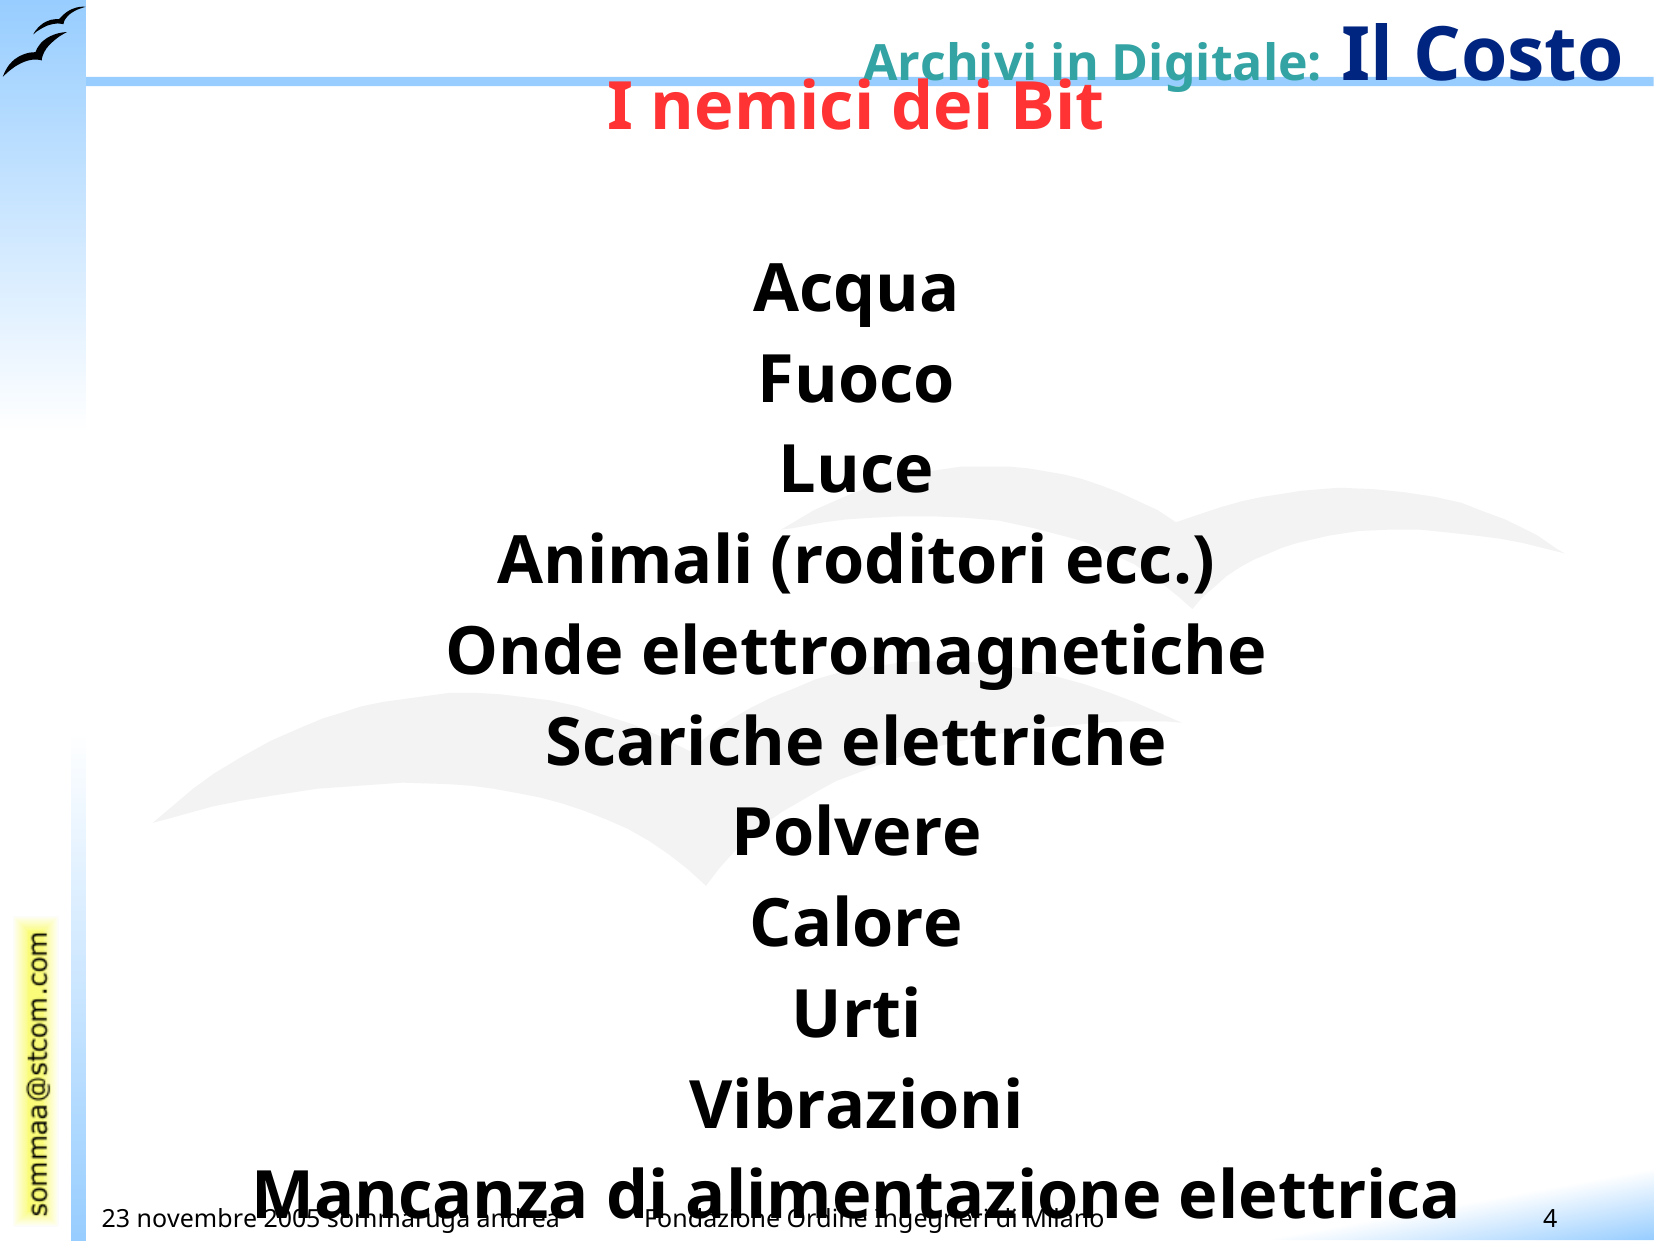

# Archivi in Digitale: Il Costo
I nemici dei Bit
Acqua
Fuoco
Luce
Animali (roditori ecc.)
Onde elettromagnetiche
Scariche elettriche
Polvere
Calore
Urti
Vibrazioni
Mancanza di alimentazione elettrica